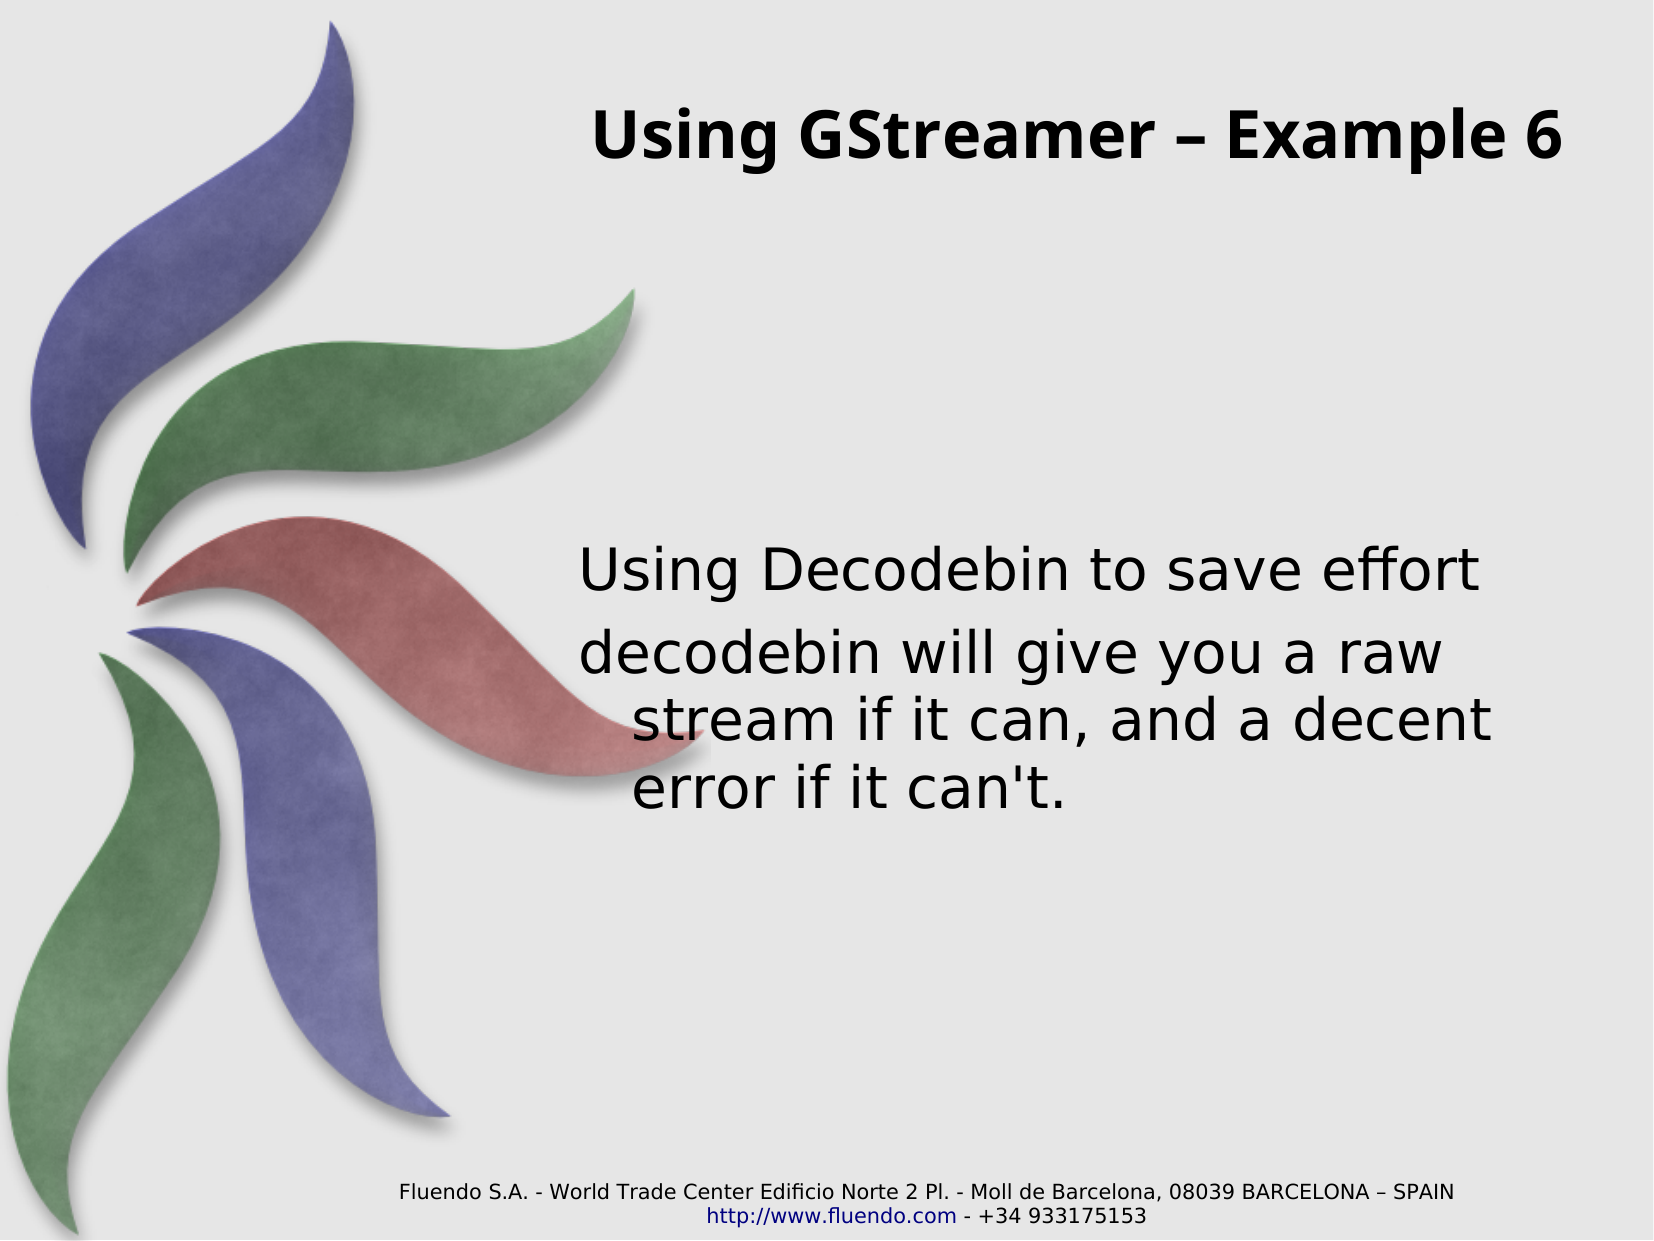

# Using GStreamer – Example 6
Using Decodebin to save effort
decodebin will give you a raw stream if it can, and a decent error if it can't.